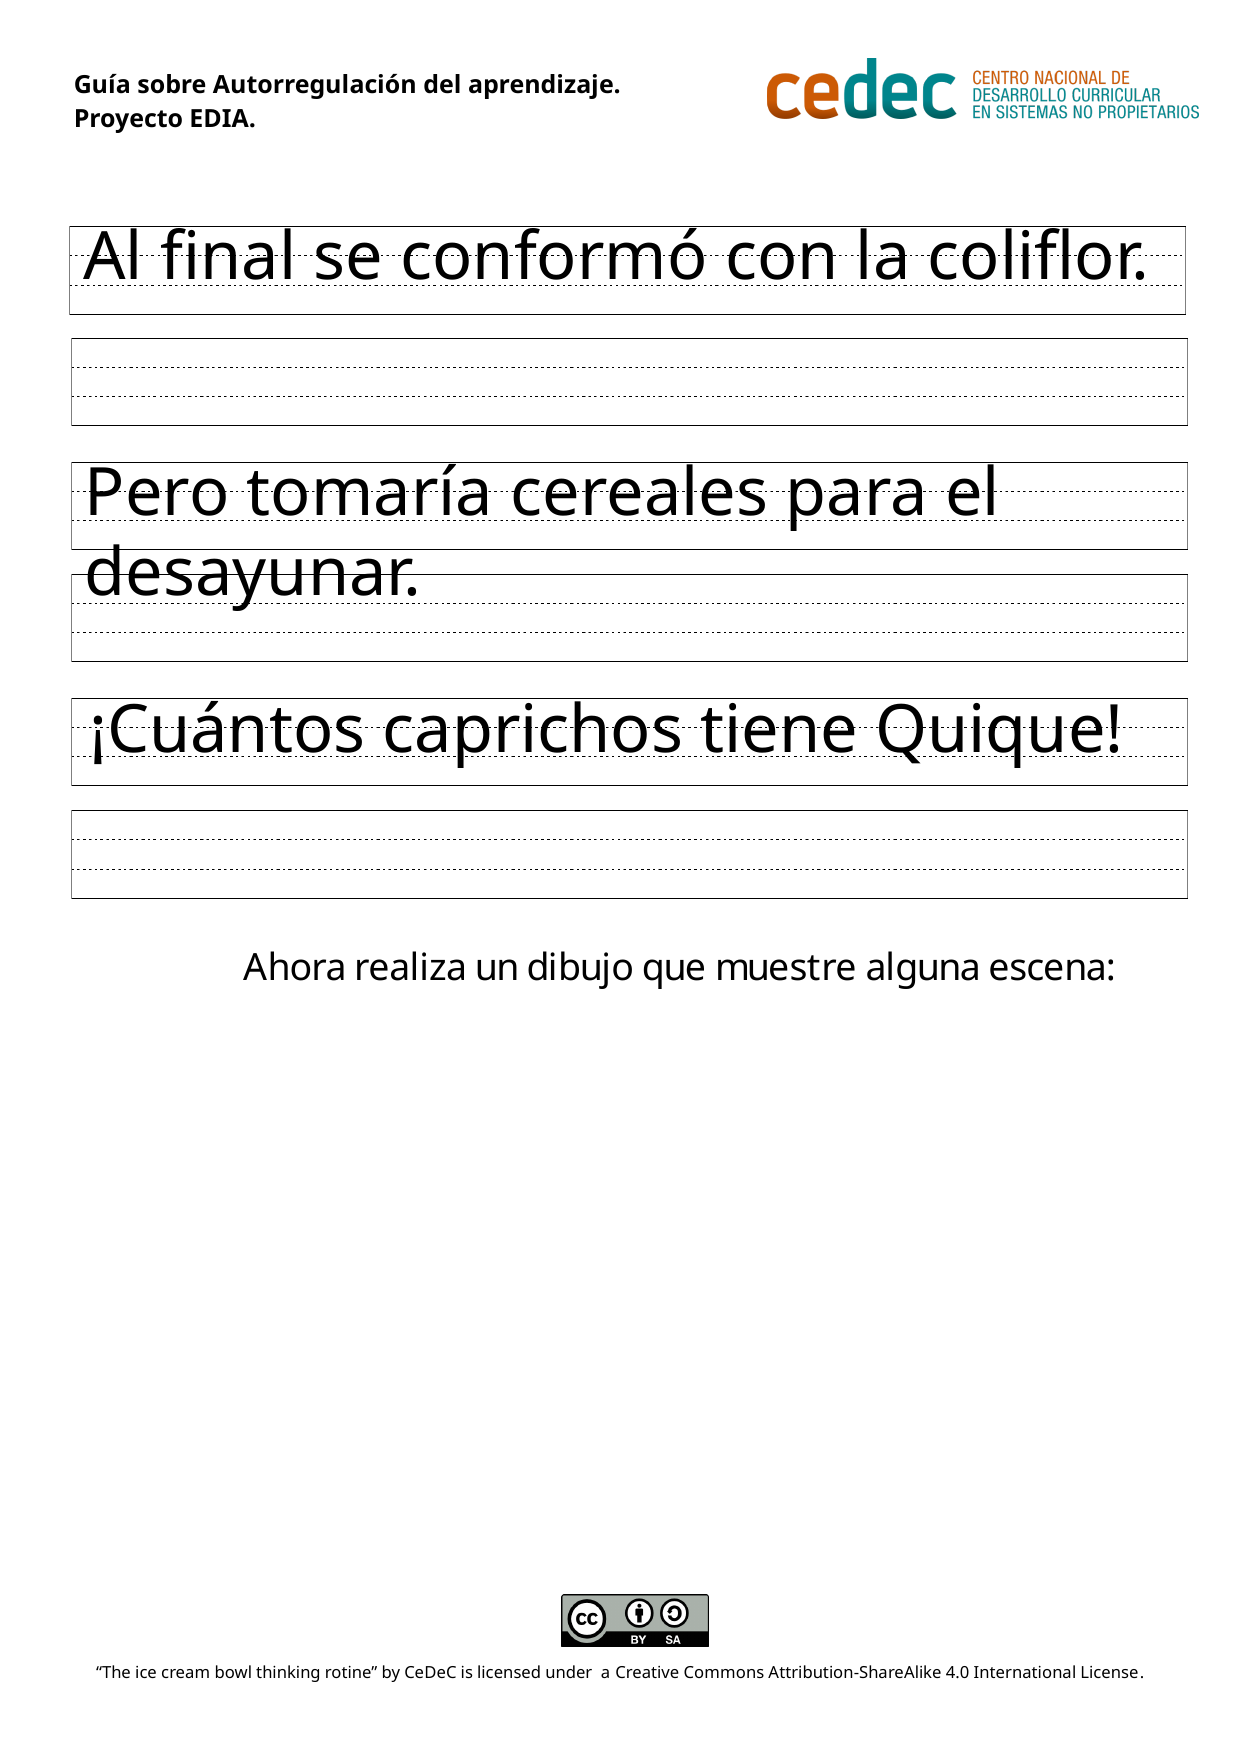

Guía sobre Autorregulación del aprendizaje.
Proyecto EDIA.
Al final se conformó con la coliflor.
Pero tomaría cereales para el desayunar.
¡Cuántos caprichos tiene Quique!
“The ice cream bowl thinking rotine” by CeDeC is licensed under a Creative Commons Attribution-ShareAlike 4.0 International License.